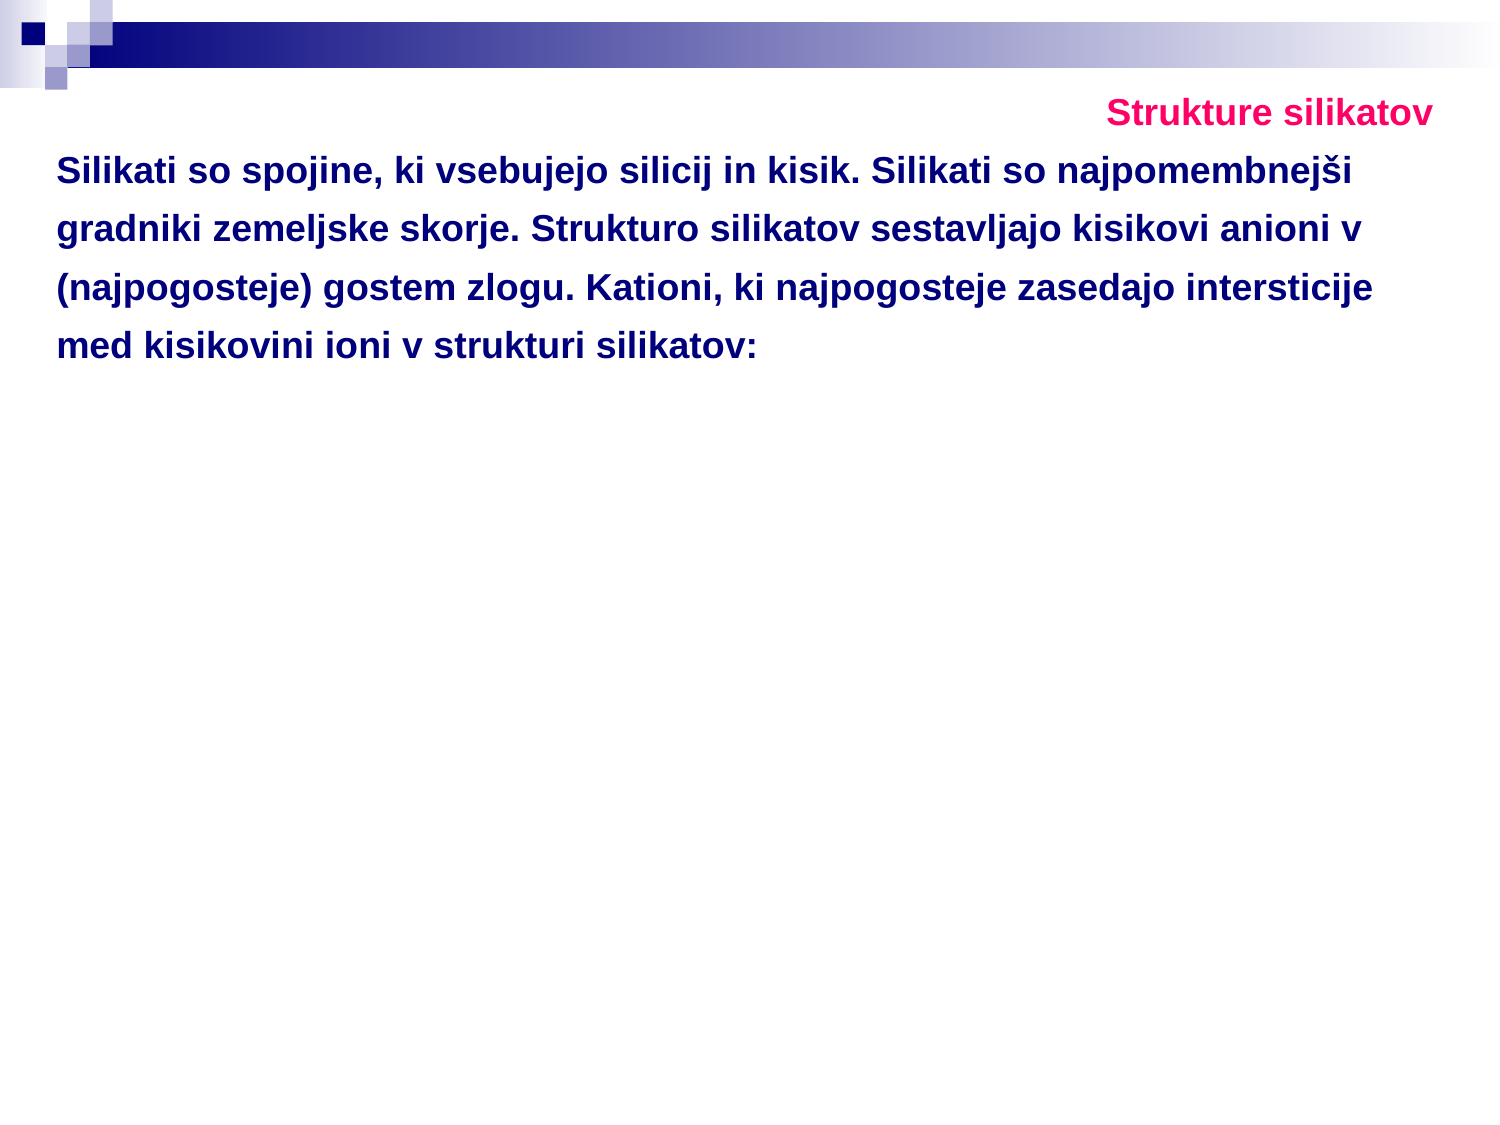

Strukture silikatov
Silikati so spojine, ki vsebujejo silicij in kisik. Silikati so najpomembnejši
gradniki zemeljske skorje. Strukturo silikatov sestavljajo kisikovi anioni v
(najpogosteje) gostem zlogu. Kationi, ki najpogosteje zasedajo intersticije
med kisikovini ioni v strukturi silikatov: